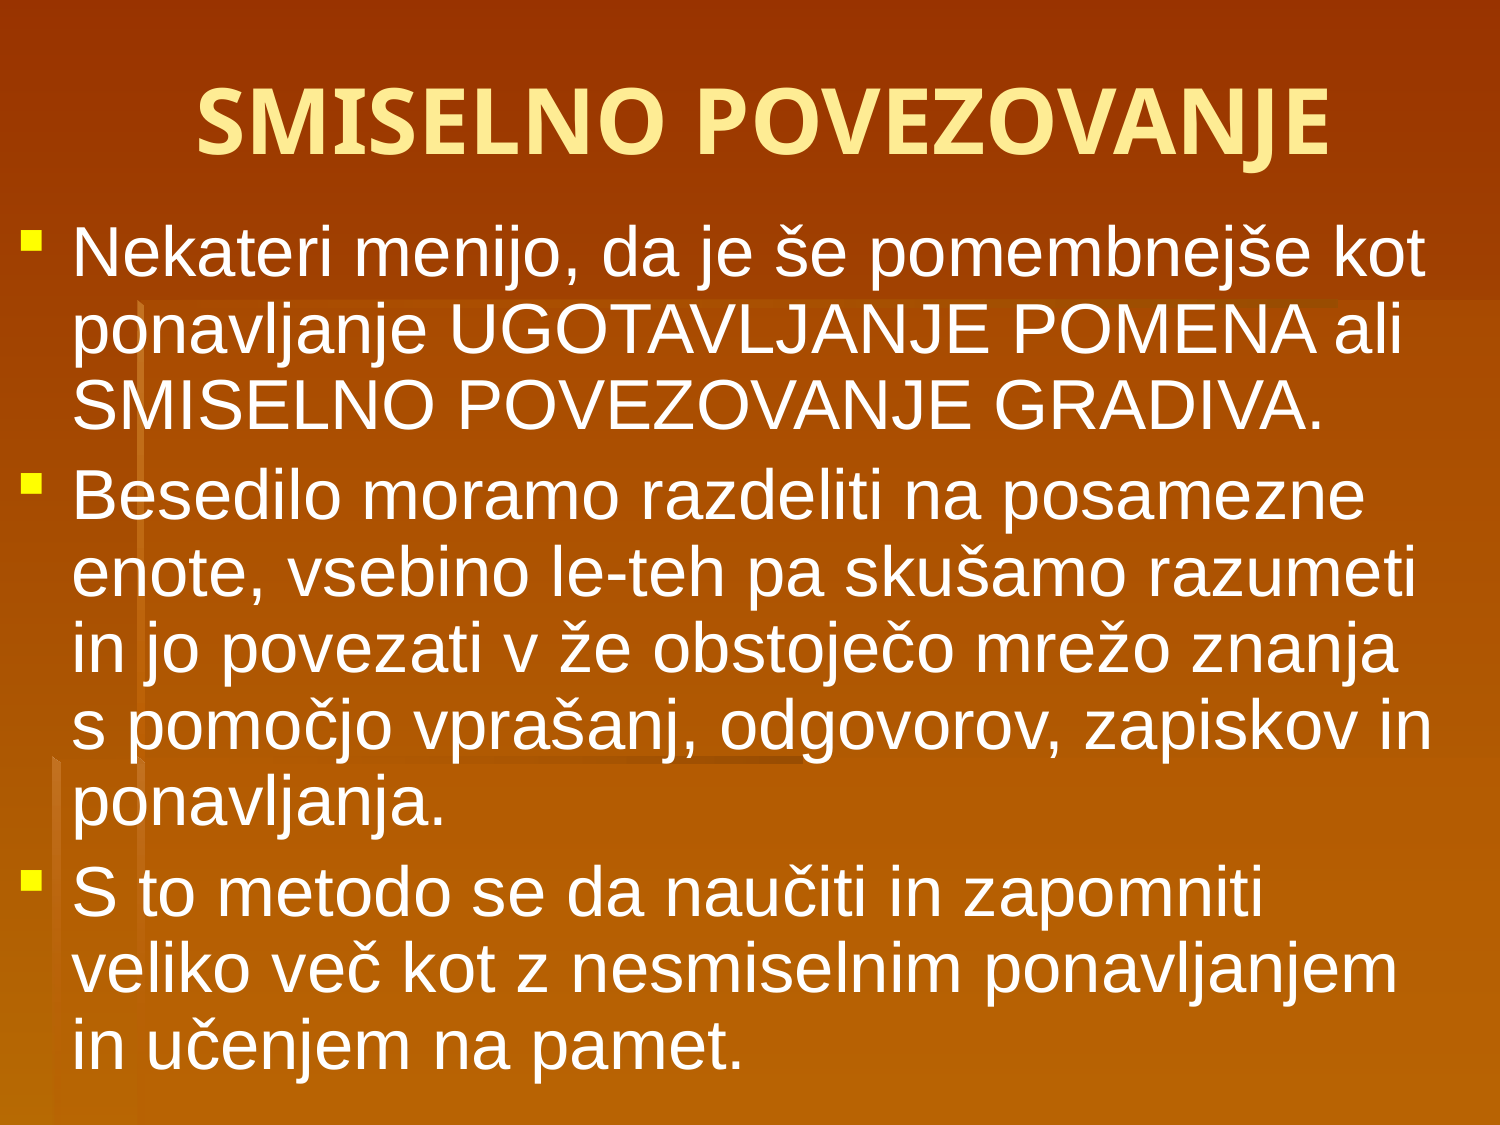

# SMISELNO POVEZOVANJE
Nekateri menijo, da je še pomembnejše kot ponavljanje UGOTAVLJANJE POMENA ali SMISELNO POVEZOVANJE GRADIVA.
Besedilo moramo razdeliti na posamezne enote, vsebino le-teh pa skušamo razumeti in jo povezati v že obstoječo mrežo znanja s pomočjo vprašanj, odgovorov, zapiskov in ponavljanja.
S to metodo se da naučiti in zapomniti veliko več kot z nesmiselnim ponavljanjem in učenjem na pamet.